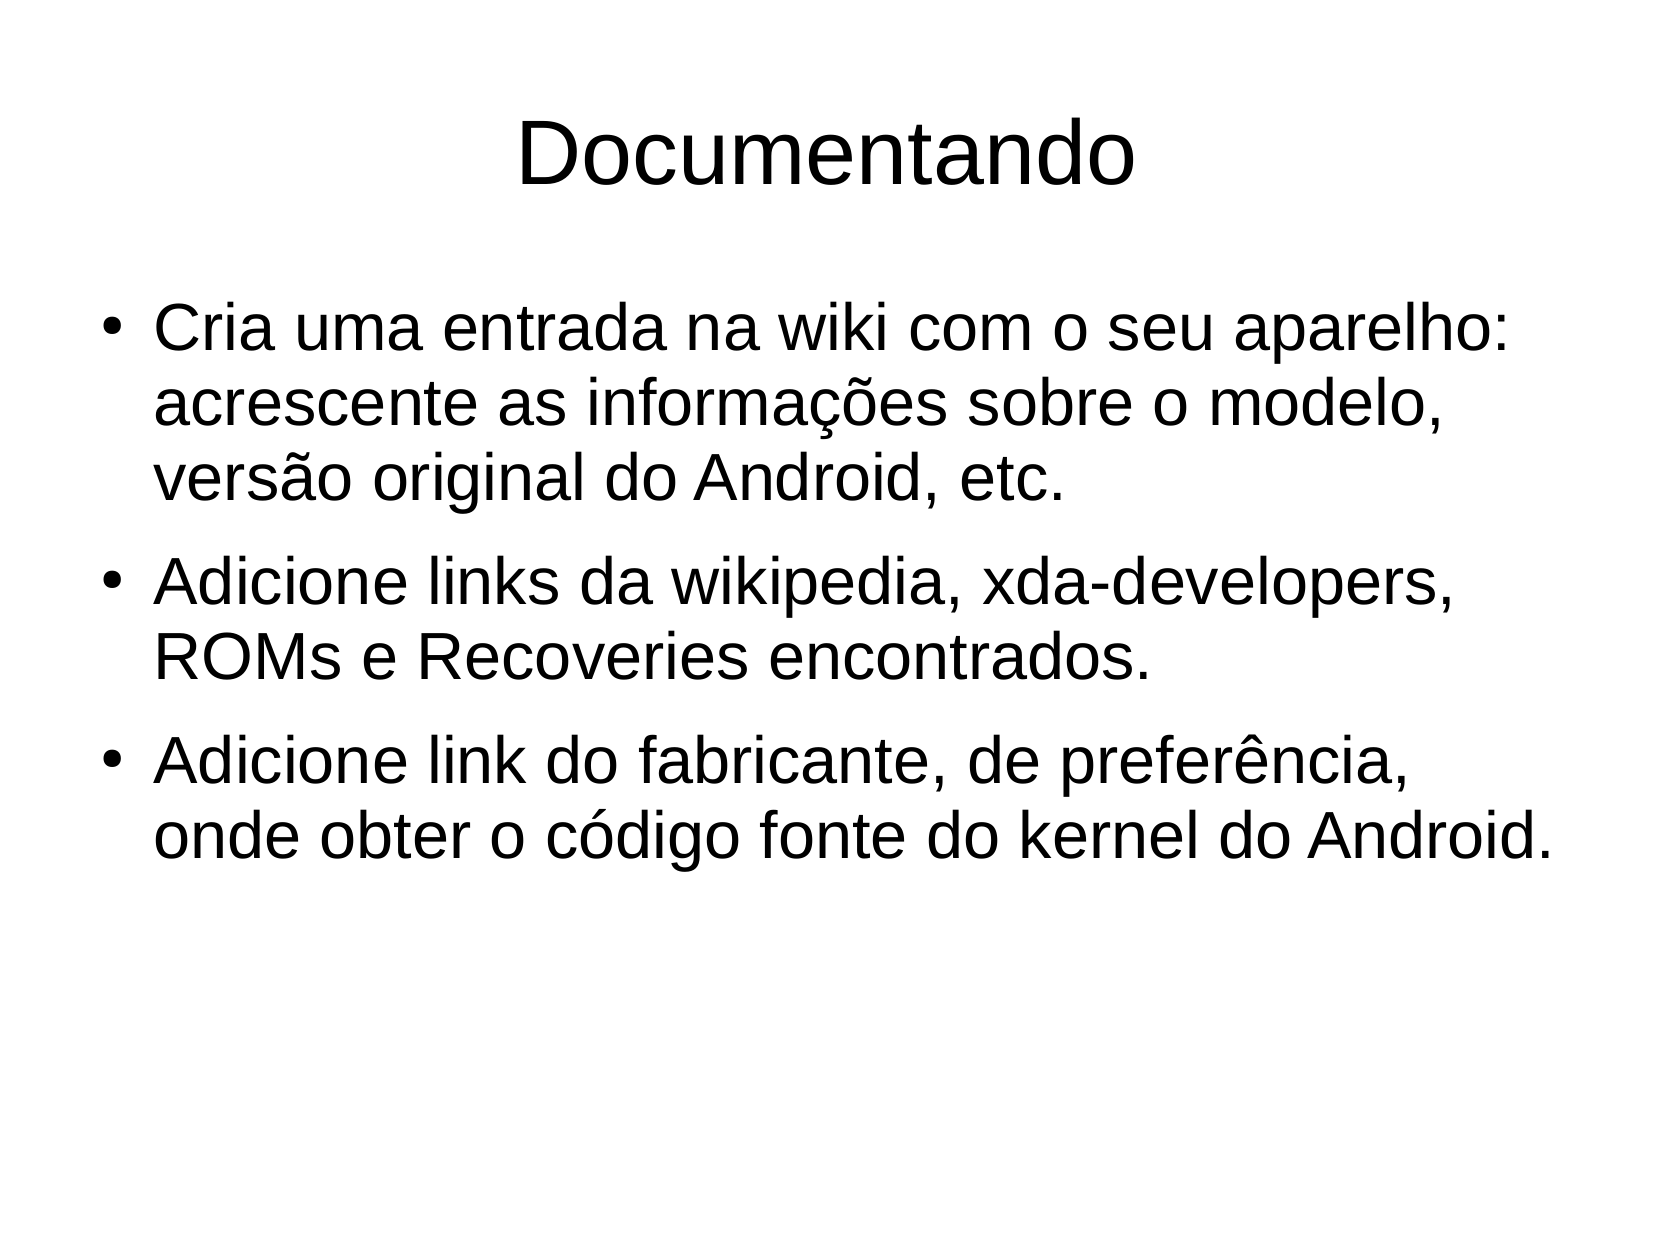

# Documentando
Cria uma entrada na wiki com o seu aparelho: acrescente as informações sobre o modelo, versão original do Android, etc.
Adicione links da wikipedia, xda-developers, ROMs e Recoveries encontrados.
Adicione link do fabricante, de preferência, onde obter o código fonte do kernel do Android.